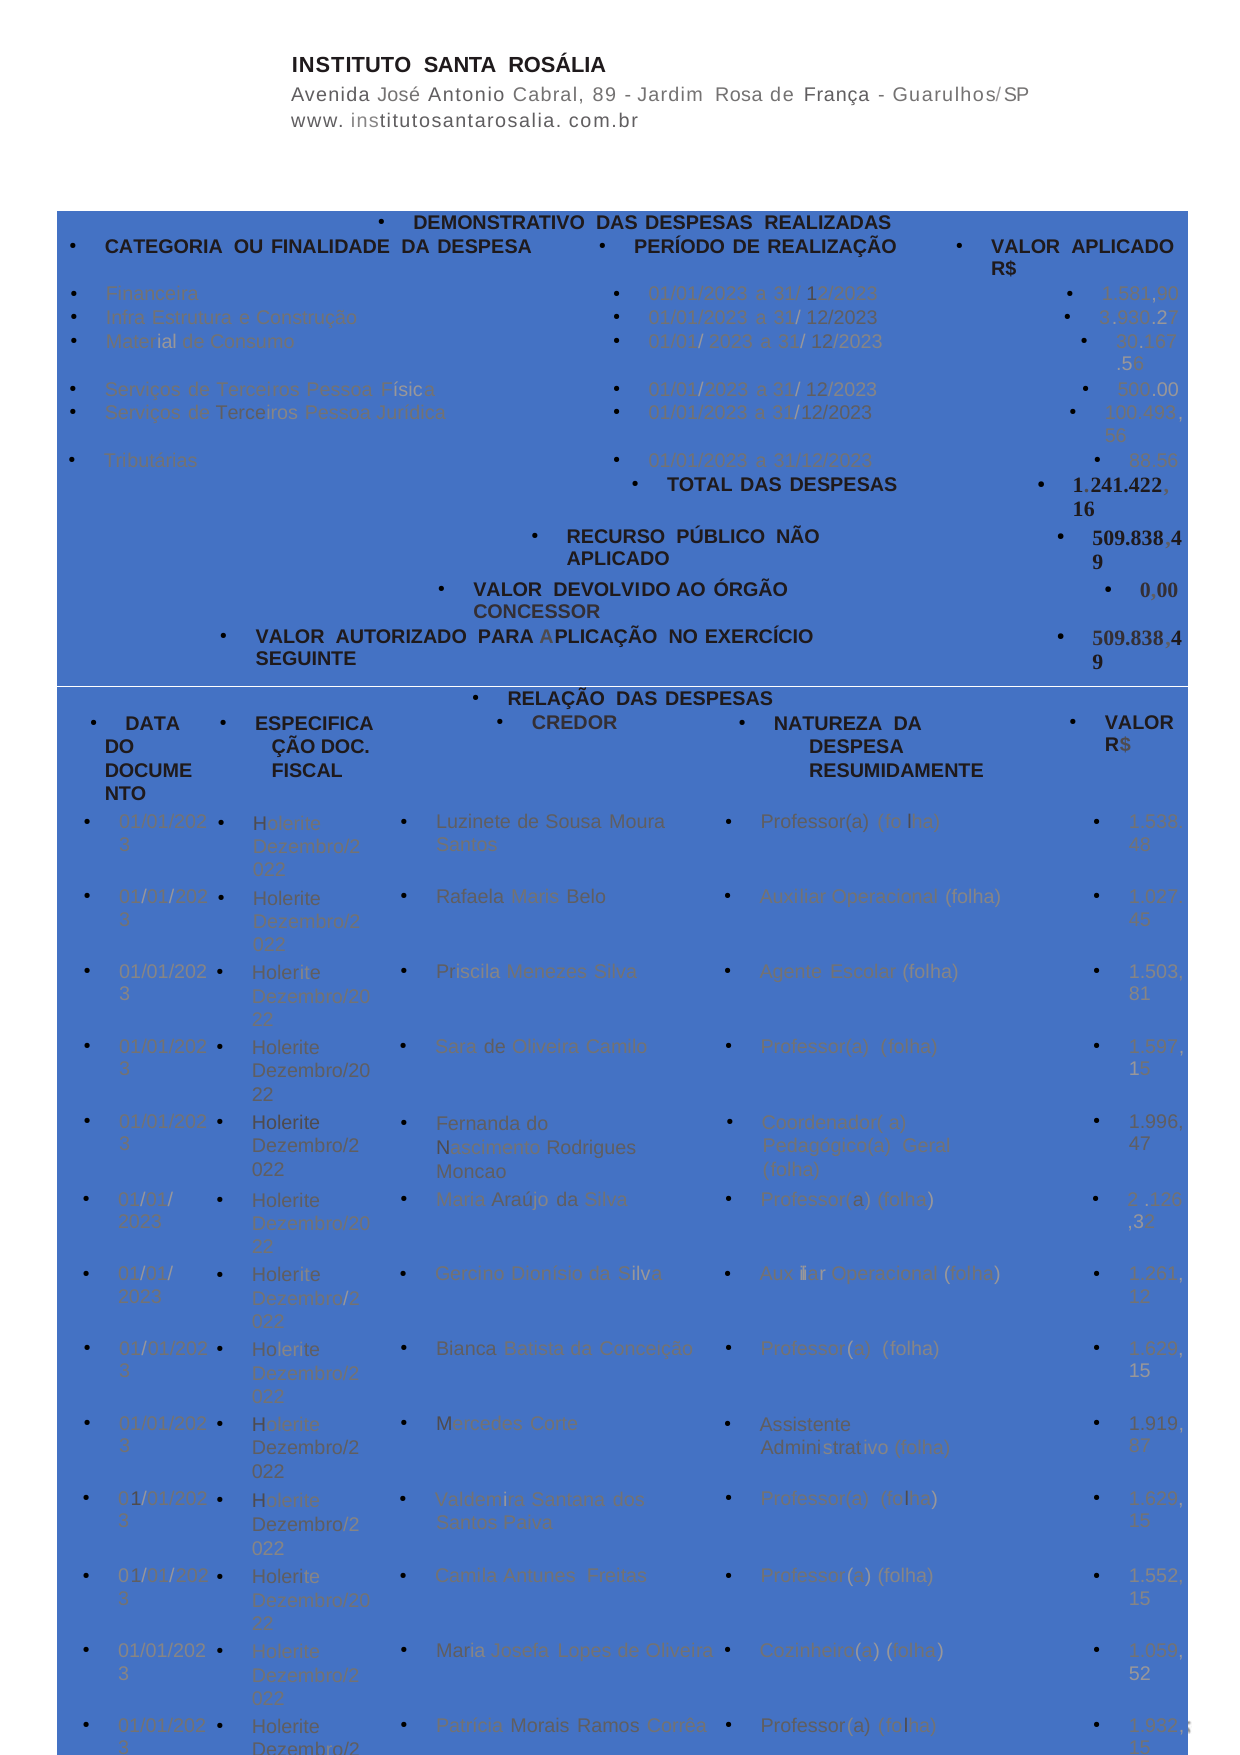

INSTITUTO SANTA ROSÁLIA
Avenida José Antonio Cabral, 89 - Jardim Rosa de França - Guarulhos/SP www. institutosantarosalia. com.br
| DEMONSTRATIVO DAS DESPESAS REALIZADAS | | | |
| --- | --- | --- | --- |
| CATEGORIA OU FINALIDADE DA DESPESA | | PERÍODO DE REALIZAÇÃO | VALOR APLICADO R$ |
| Financeira | | 01/01/2023 a 31/ 12/2023 | 1.581,90 |
| Infra Estrutura e Construção | | 01/01/2023 a 31/ 12/2023 | 3.930.27 |
| Material de Consumo | | 01/01/ 2023 a 31/ 12/2023 | 30.167 .56 |
| Serviços de Terceiros Pessoa Física | | 01/01/2023 a 31/ 12/2023 | 500.00 |
| Serviços de Terceiros Pessoa Jurídica | | 01/01/2023 a 31/12/2023 | 100.493,56 |
| Tributárias | | 01/01/2023 a 31/12/2023 | 88.56 |
| TOTAL DAS DESPESAS | | | 1.241.422, 16 |
| RECURSO PÚBLICO NÃO APLICADO | | | 509.838,49 |
| VALOR DEVOLVIDO AO ÓRGÃO CONCESSOR | | | 0,00 |
| | VALOR AUTORIZADO PARA APLICAÇÃO NO EXERCÍCIO SEGUINTE | | 509.838,49 |
| RELAÇÃO DAS DESPESAS | | | | |
| --- | --- | --- | --- | --- |
| DATA DO DOCUMENTO | ESPECIFICAÇÃO DOC. FISCAL | CREDOR | NATUREZA DA DESPESA RESUMIDAMENTE | VALOR R$ |
| 01/01/2023 | Holerite Dezembro/2022 | Luzinete de Sousa Moura Santos | Professor(a) (fo lha) | 1.538.48 |
| 01/01/2023 | Holerite Dezembro/2022 | Rafaela Maris Belo | Auxiliar Operacional (folha) | 1.027.45 |
| 01/01/2023 | Holerite Dezembro/2022 | Priscila Menezes Silva | Agente Escolar (folha) | 1.503,81 |
| 01/01/2023 | Holerite Dezembro/2022 | Sara de Oliveira Camilo | Professor(a) (folha) | 1.597,15 |
| 01/01/2023 | Holerite Dezembro/2022 | Fernanda do Nascimento Rodrigues Moncao | Coordenador( a) Pedagógico(a) Geral (folha) | 1.996,47 |
| 01/01/ 2023 | Holerite Dezembro/2022 | Maria Araújo da Silva | Professor(a) (folha) | 2 .126,32 |
| 01/01/ 2023 | Holerite Dezembro/2022 | Gercino Dionísio da Silva | Aux iliar Operacional (folha) | 1.261,12 |
| 01/01/2023 | Holerite Dezembro/2022 | Bianca Batista da Conceição | Professor(a) (folha) | 1.629,15 |
| 01/01/2023 | Holerite Dezembro/2022 | Mercedes Corte | Assistente Administrativo (folha) | 1.919,87 |
| 01/01/2023 | Holerite Dezembro/2022 | Valdemira Santana dos Santos Paiva | Professor(a) (folha) | 1.629,15 |
| 01/01/2023 | Holerite Dezembro/2022 | Camila Antunes Freitas | Professor(a) (folha) | 1.552,15 |
| 01/01/2023 | Holerite Dezembro/2022 | Maria Josefa Lopes de Oliveira | Cozinheiro(a) (folha) | 1.059,52 |
| 01/01/2023 | Holerite Dezembro/2022 | Patrícia Morais Ramos Corrêa | Professor(a) (folha) | 1.932,15 |
| 01/01/2023 | Holerite Dezembro/2022 | Fernanda Rodrigues de Souza | Professor(a) (folha) | 1.492.39 |